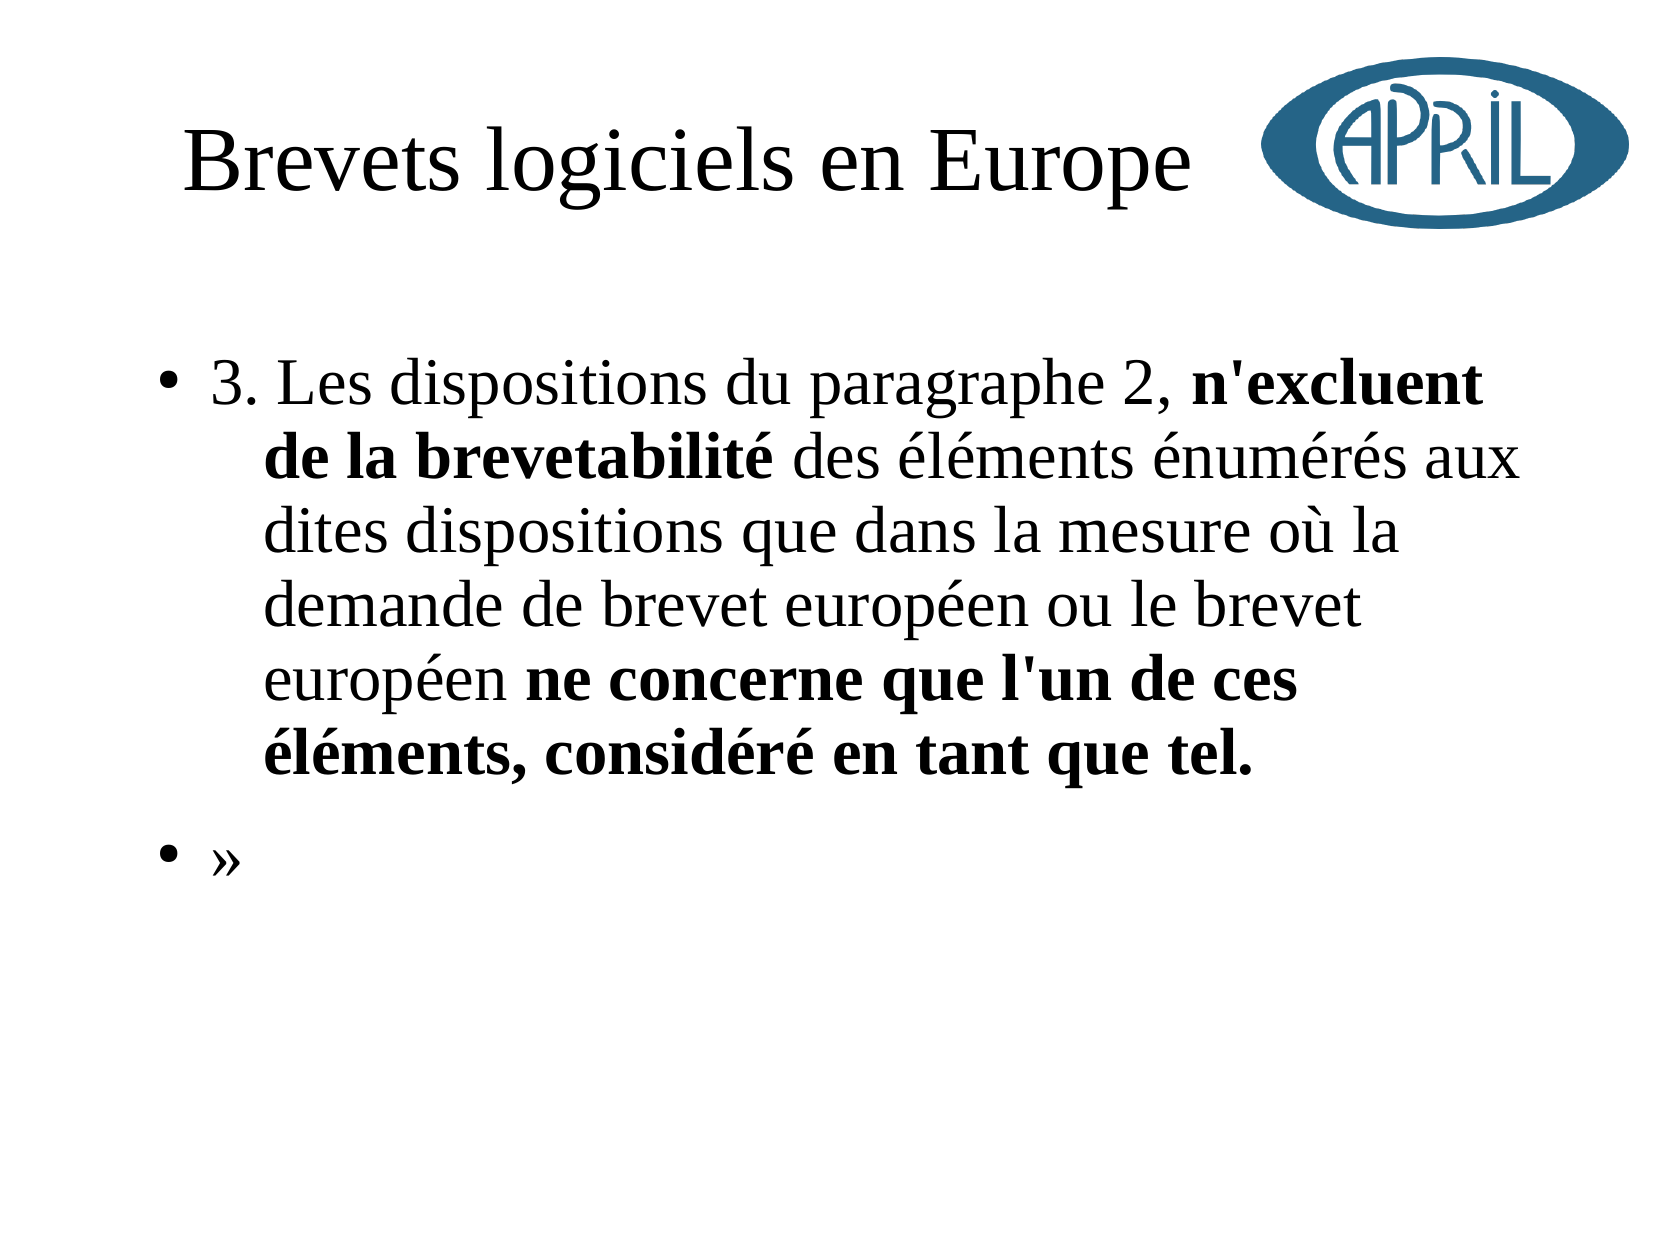

# Brevets logiciels en Europe
3. Les dispositions du paragraphe 2, n'excluent de la brevetabilité des éléments énumérés aux dites dispositions que dans la mesure où la demande de brevet européen ou le brevet européen ne concerne que l'un de ces éléments, considéré en tant que tel.
»